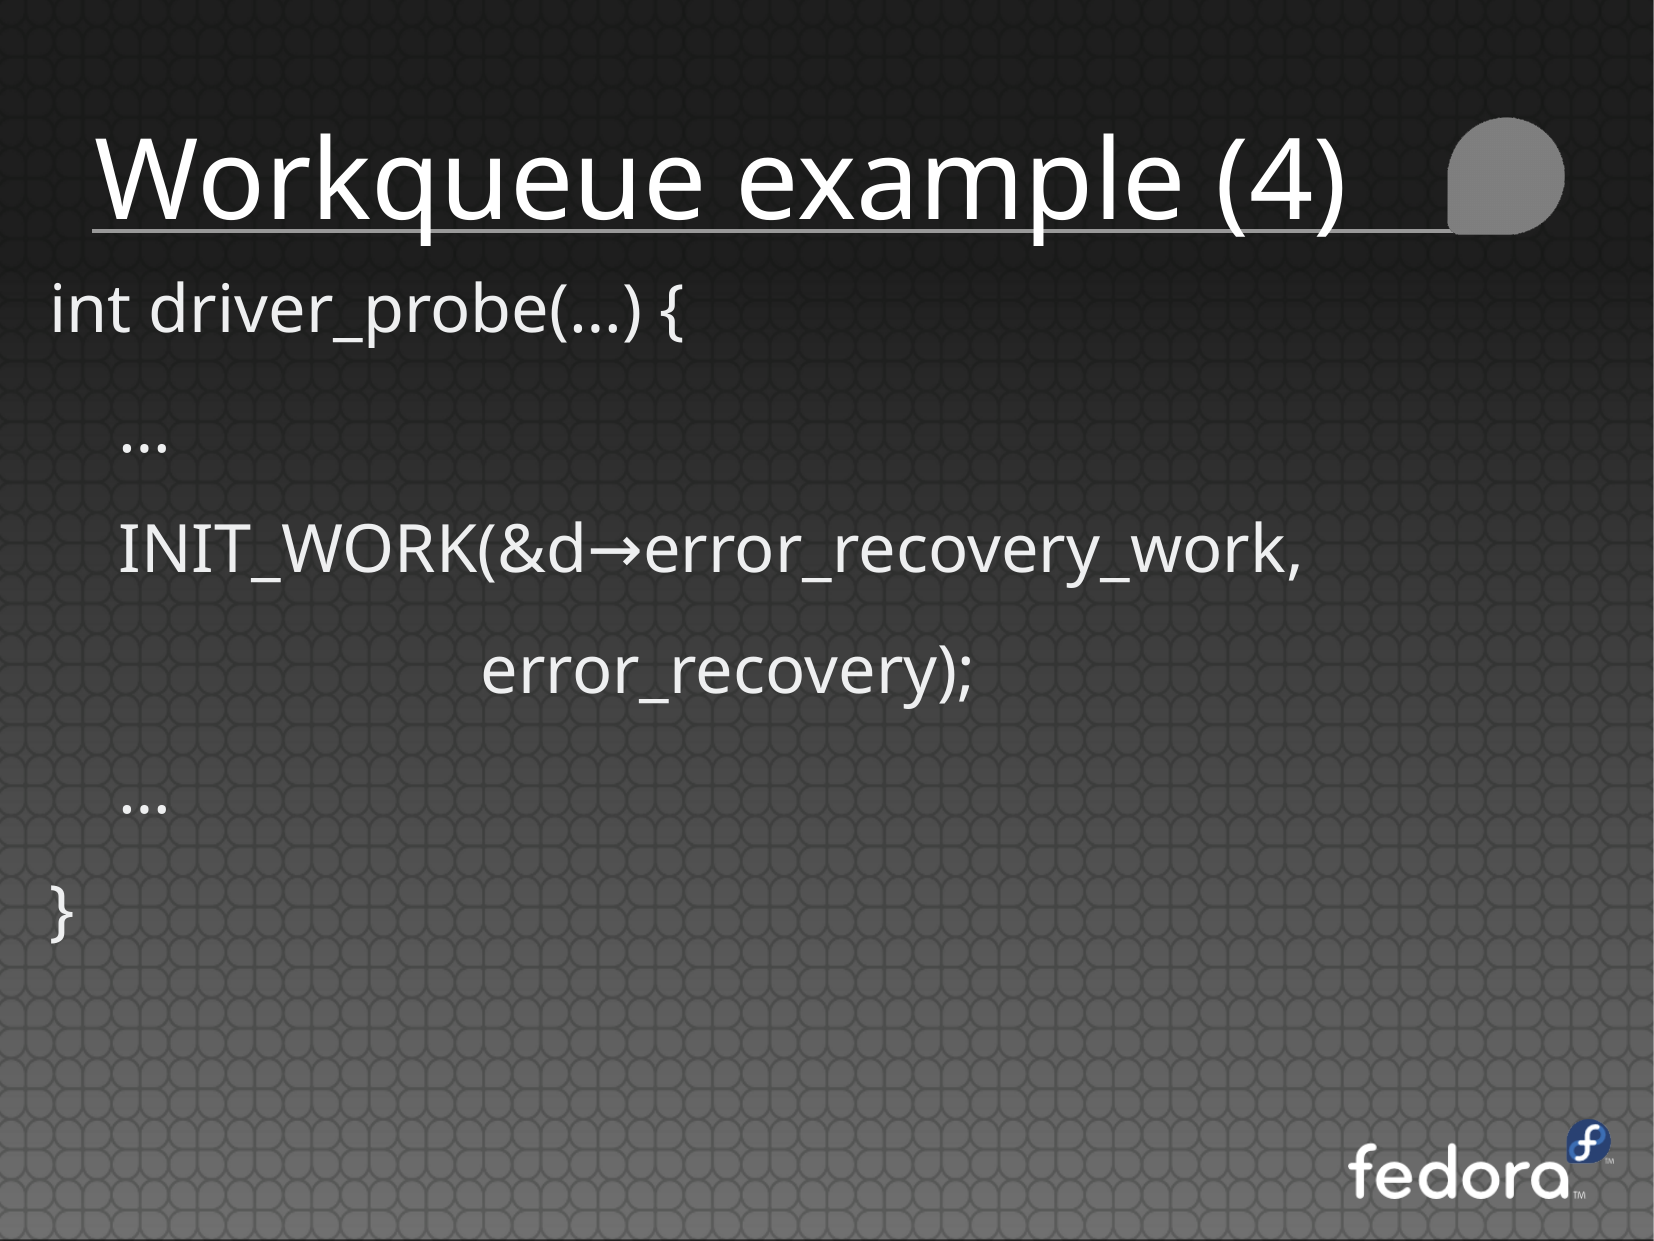

Workqueue example (4)
# int driver_probe(…) {
 …
 INIT_WORK(&d→error_recovery_work,
 error_recovery);
 …
}